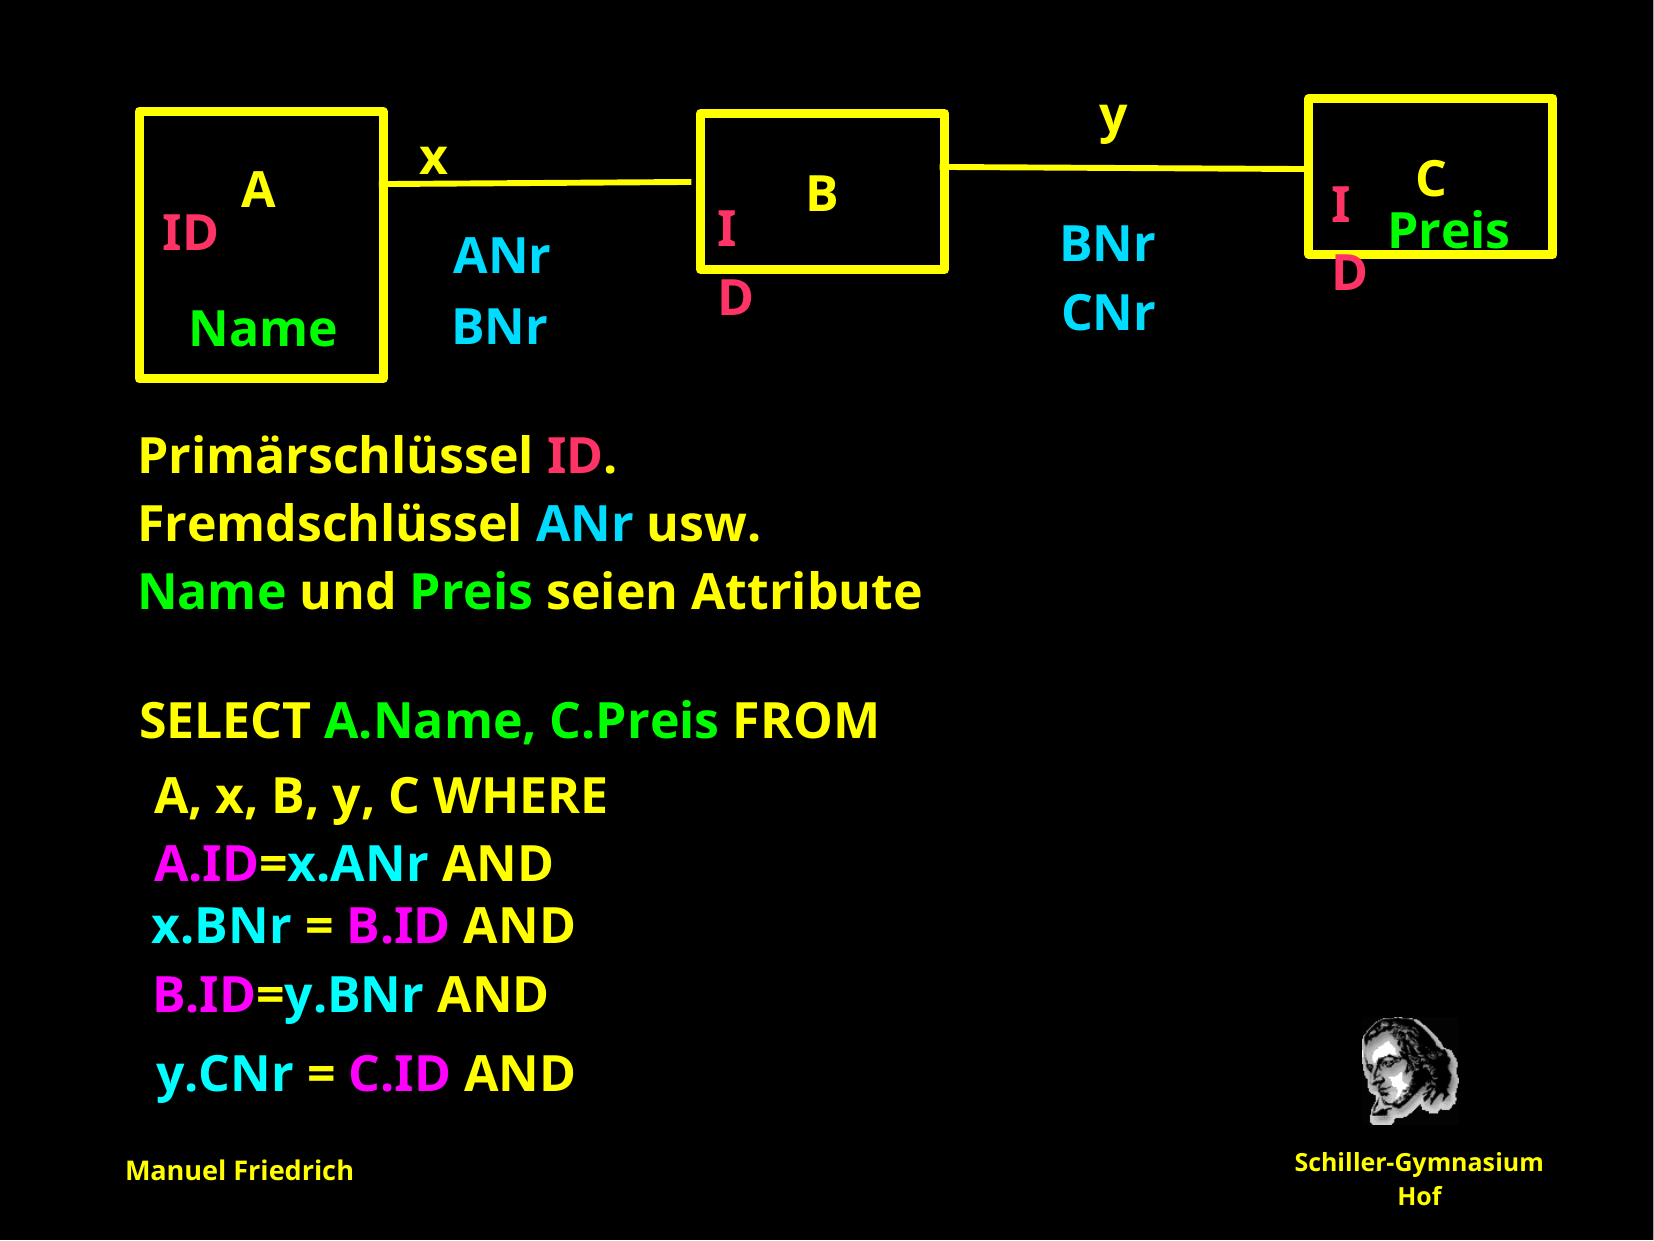

y
C
B
x
A
ID
ID
Preis
ID
BNr
ANr
CNr
BNr
Name
Primärschlüssel ID.
Fremdschlüssel ANr usw.
Name und Preis seien Attribute
SELECT A.Name, C.Preis FROM
A, x, B, y, C WHERE
A.ID=x.ANr AND
x.BNr = B.ID AND
B.ID=y.BNr AND
y.CNr = C.ID AND
Schiller-Gymnasium
Hof
Manuel Friedrich